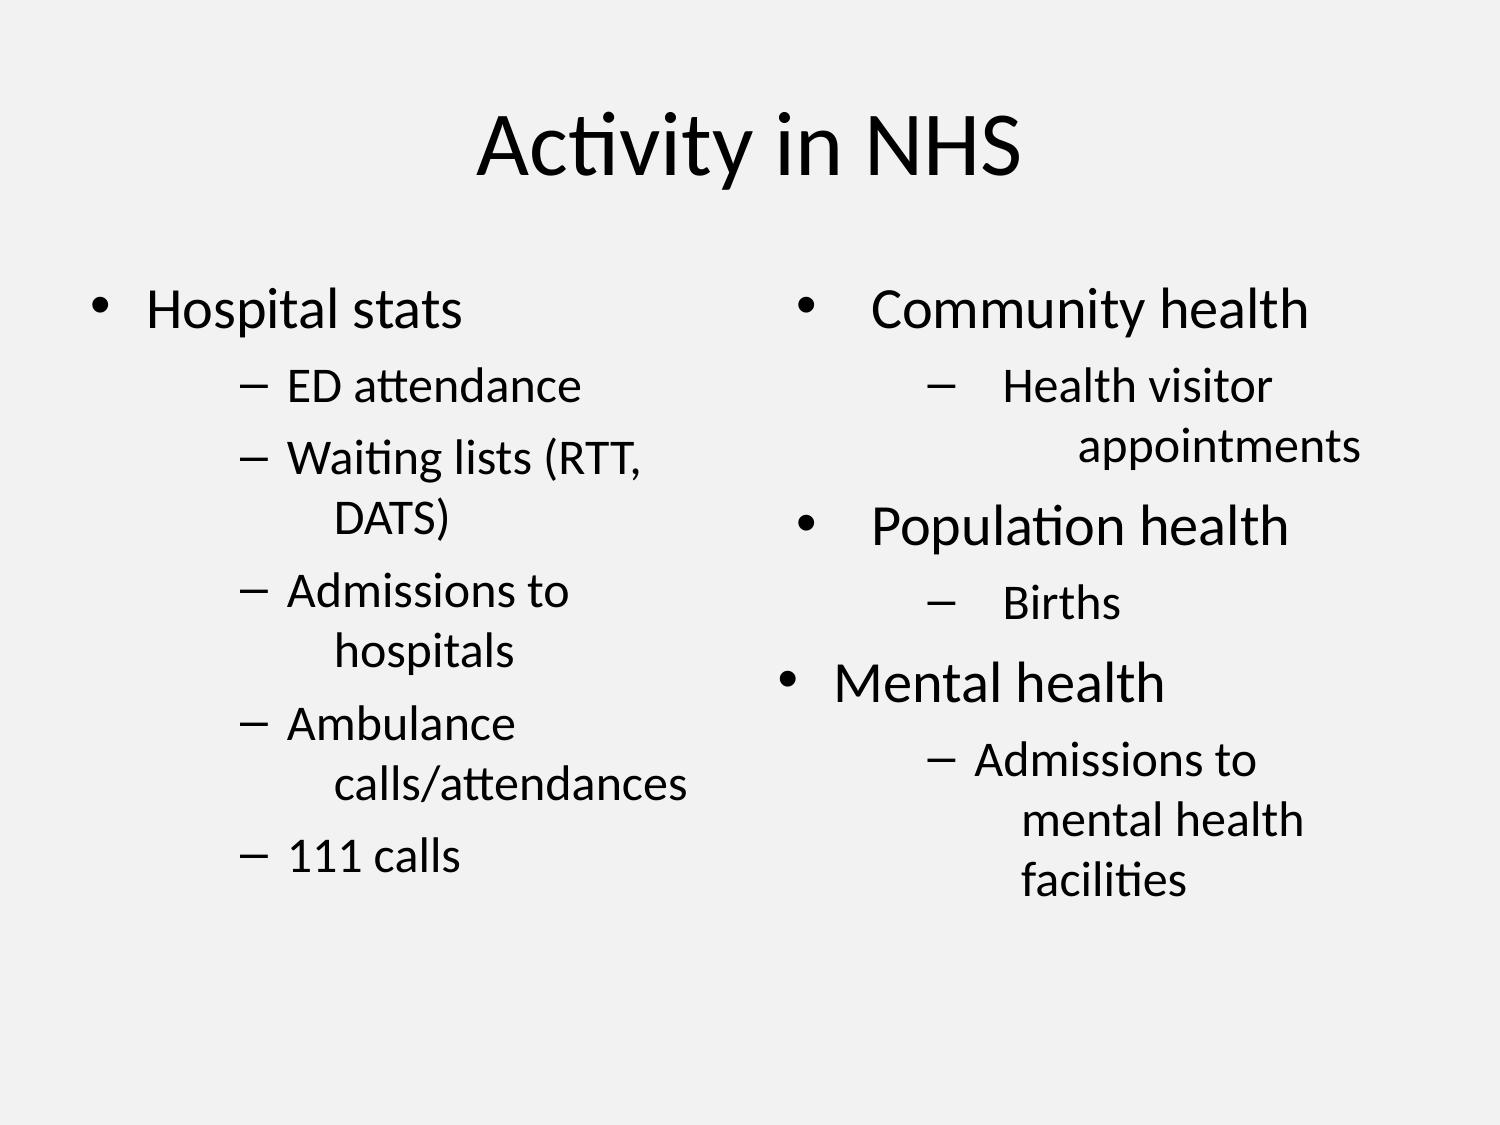

Activity in NHS
Hospital stats
ED attendance
Waiting lists (RTT, DATS)
Admissions to hospitals
Ambulance calls/attendances
111 calls
# Community health
Health visitor appointments
Population health
Births
Mental health
Admissions to mental health facilities